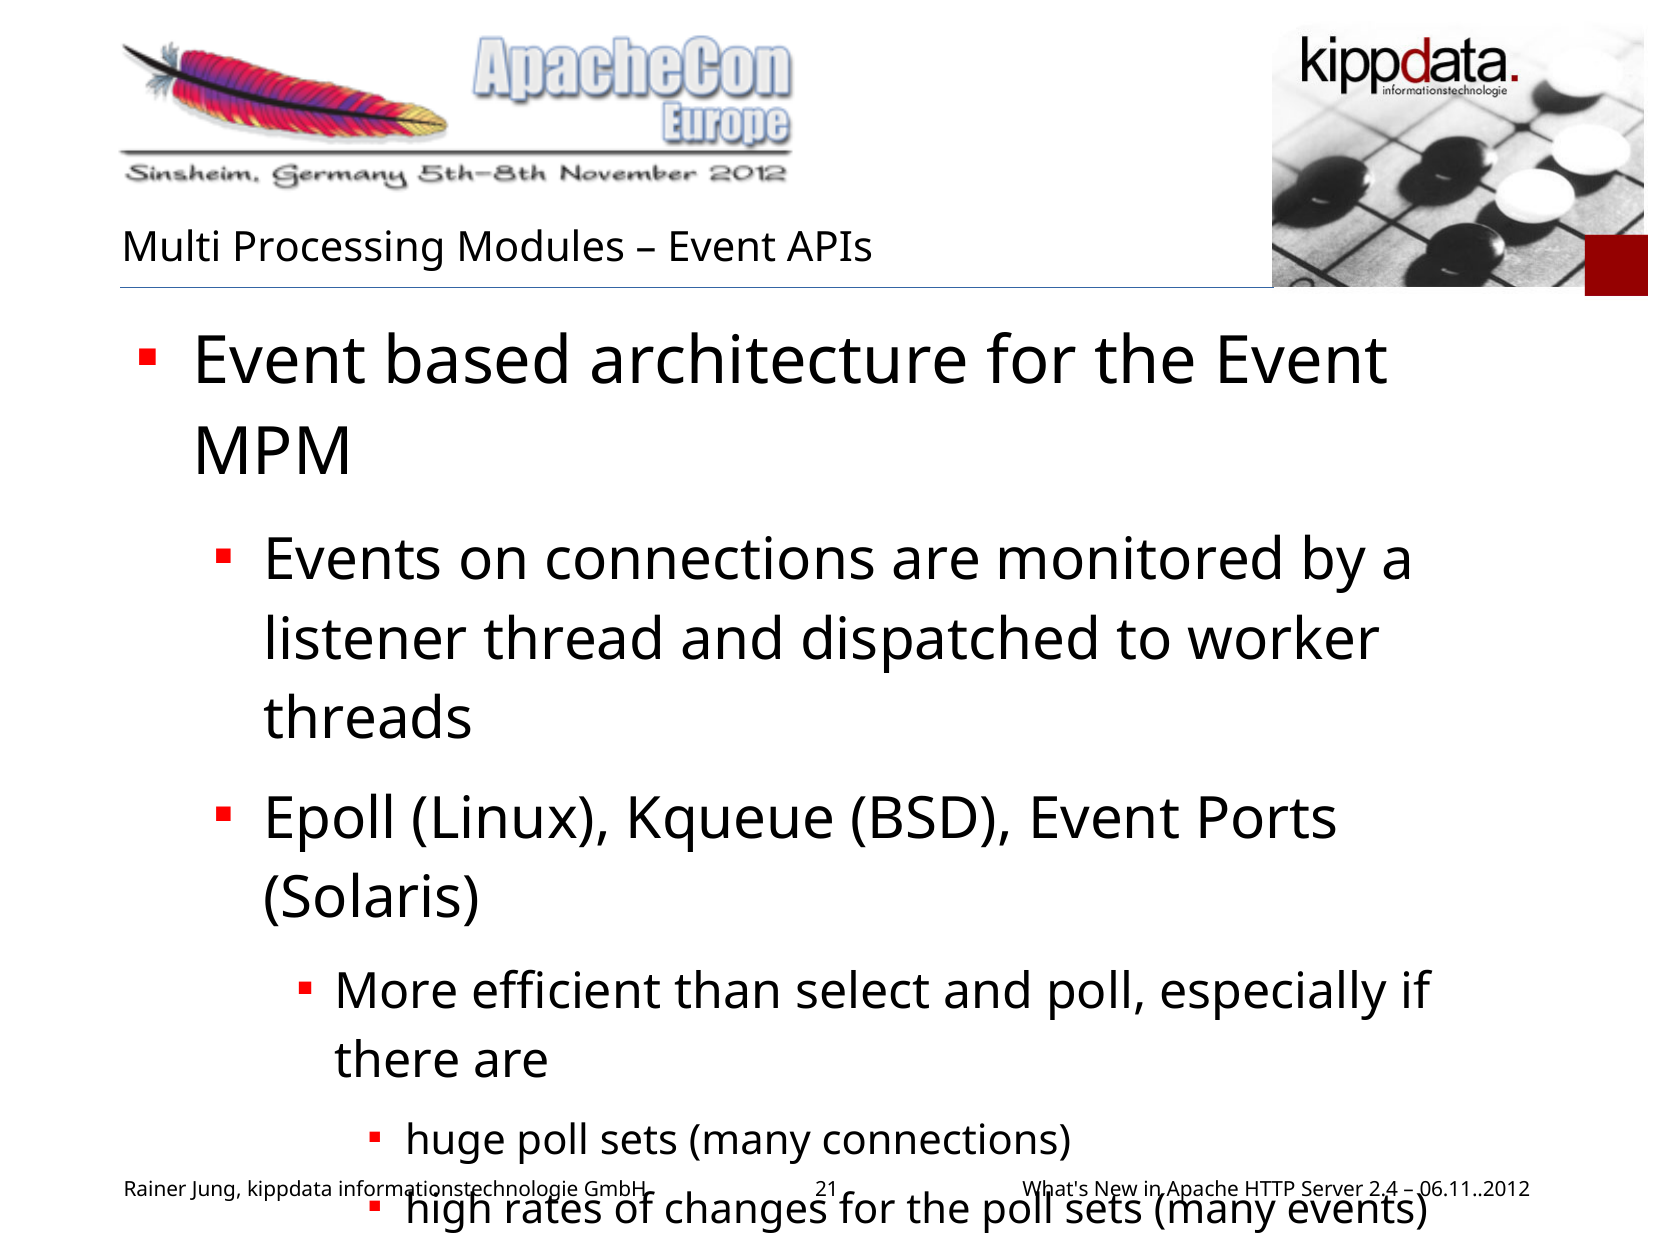

# Multi Processing Modules – Event APIs
Event based architecture for the Event MPM
Events on connections are monitored by a listener thread and dispatched to worker threads
Epoll (Linux), Kqueue (BSD), Event Ports (Solaris)
More efficient than select and poll, especially if there are
huge poll sets (many connections)
high rates of changes for the poll sets (many events)
In 2.2 „experimental“, so only few users, source code only slowly getting mature
Solaris 10 GA: Kernel crashes during Apache stress testing on Niagara
exact API contracts weren't clear at the beginning